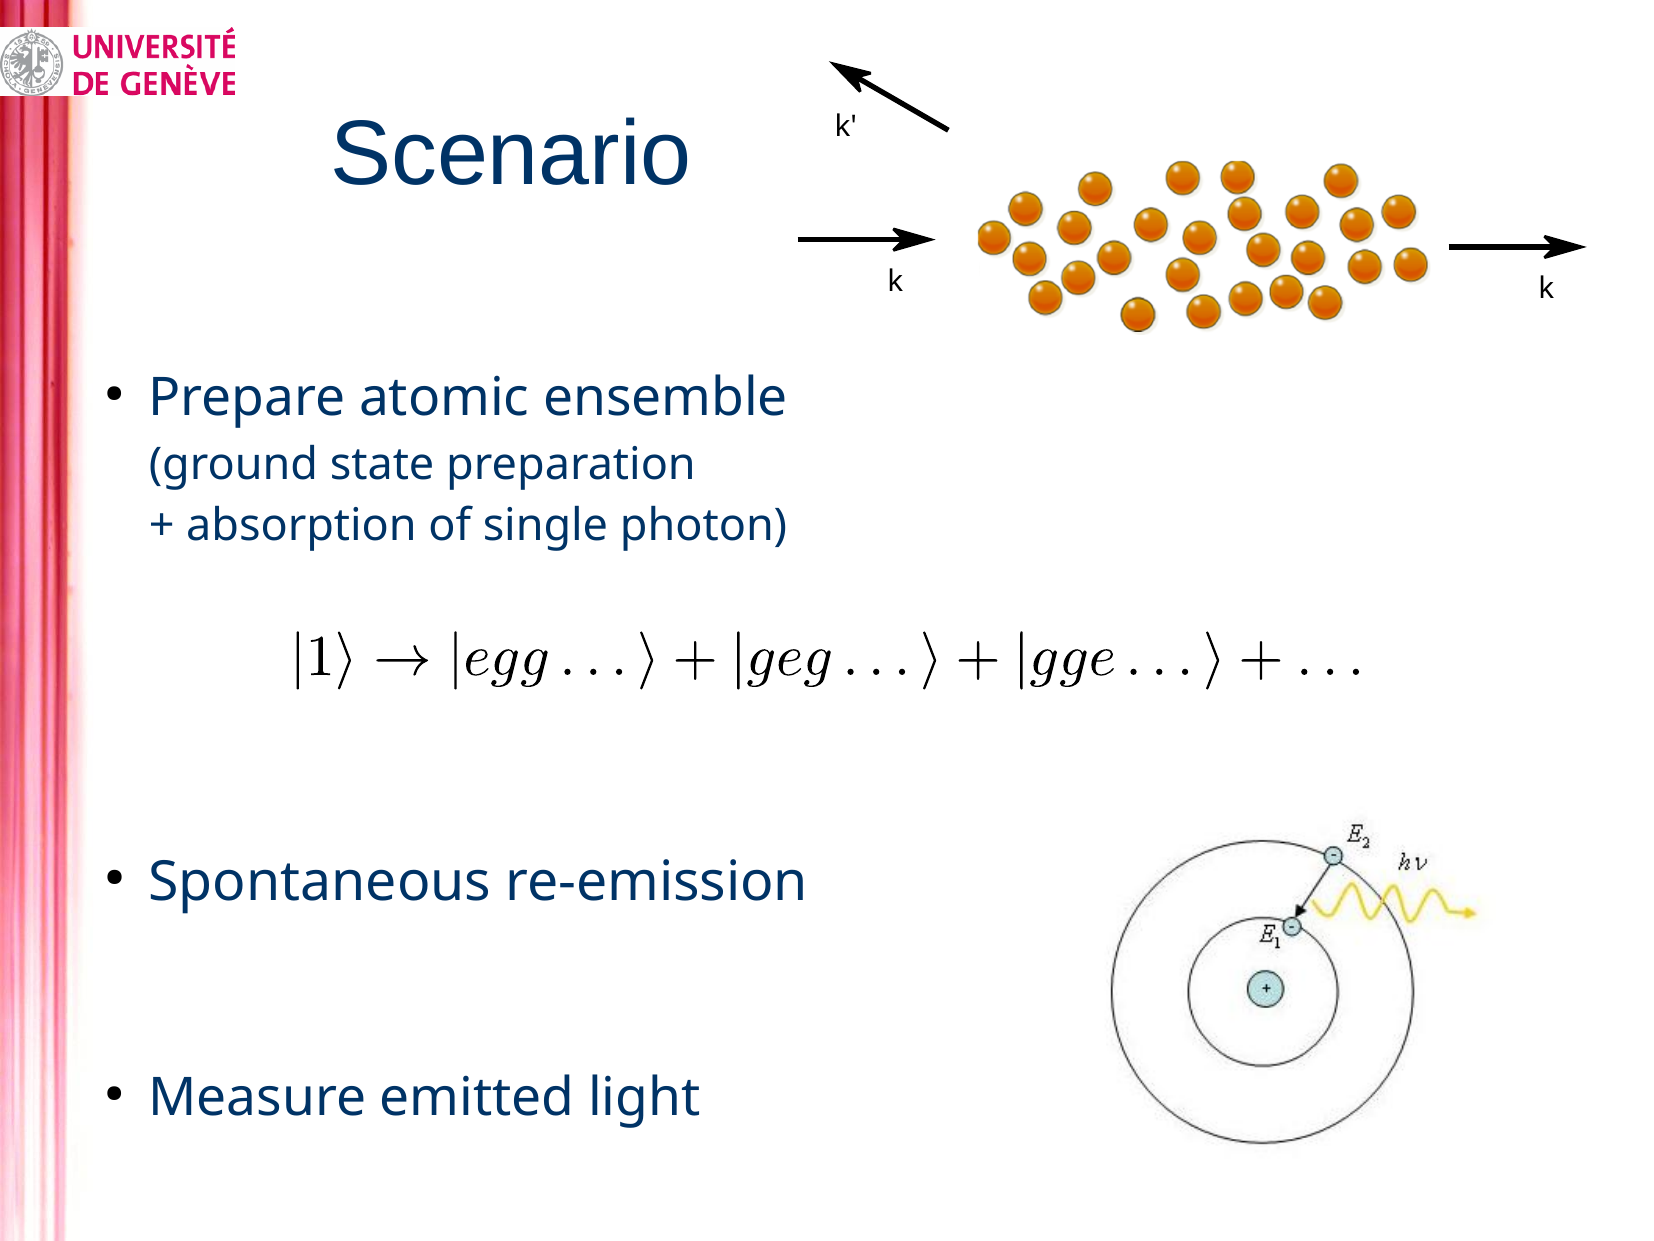

# Scenario
Prepare atomic ensemble
(ground state preparation
+ absorption of single photon)
Spontaneous re-emission
Measure emitted light